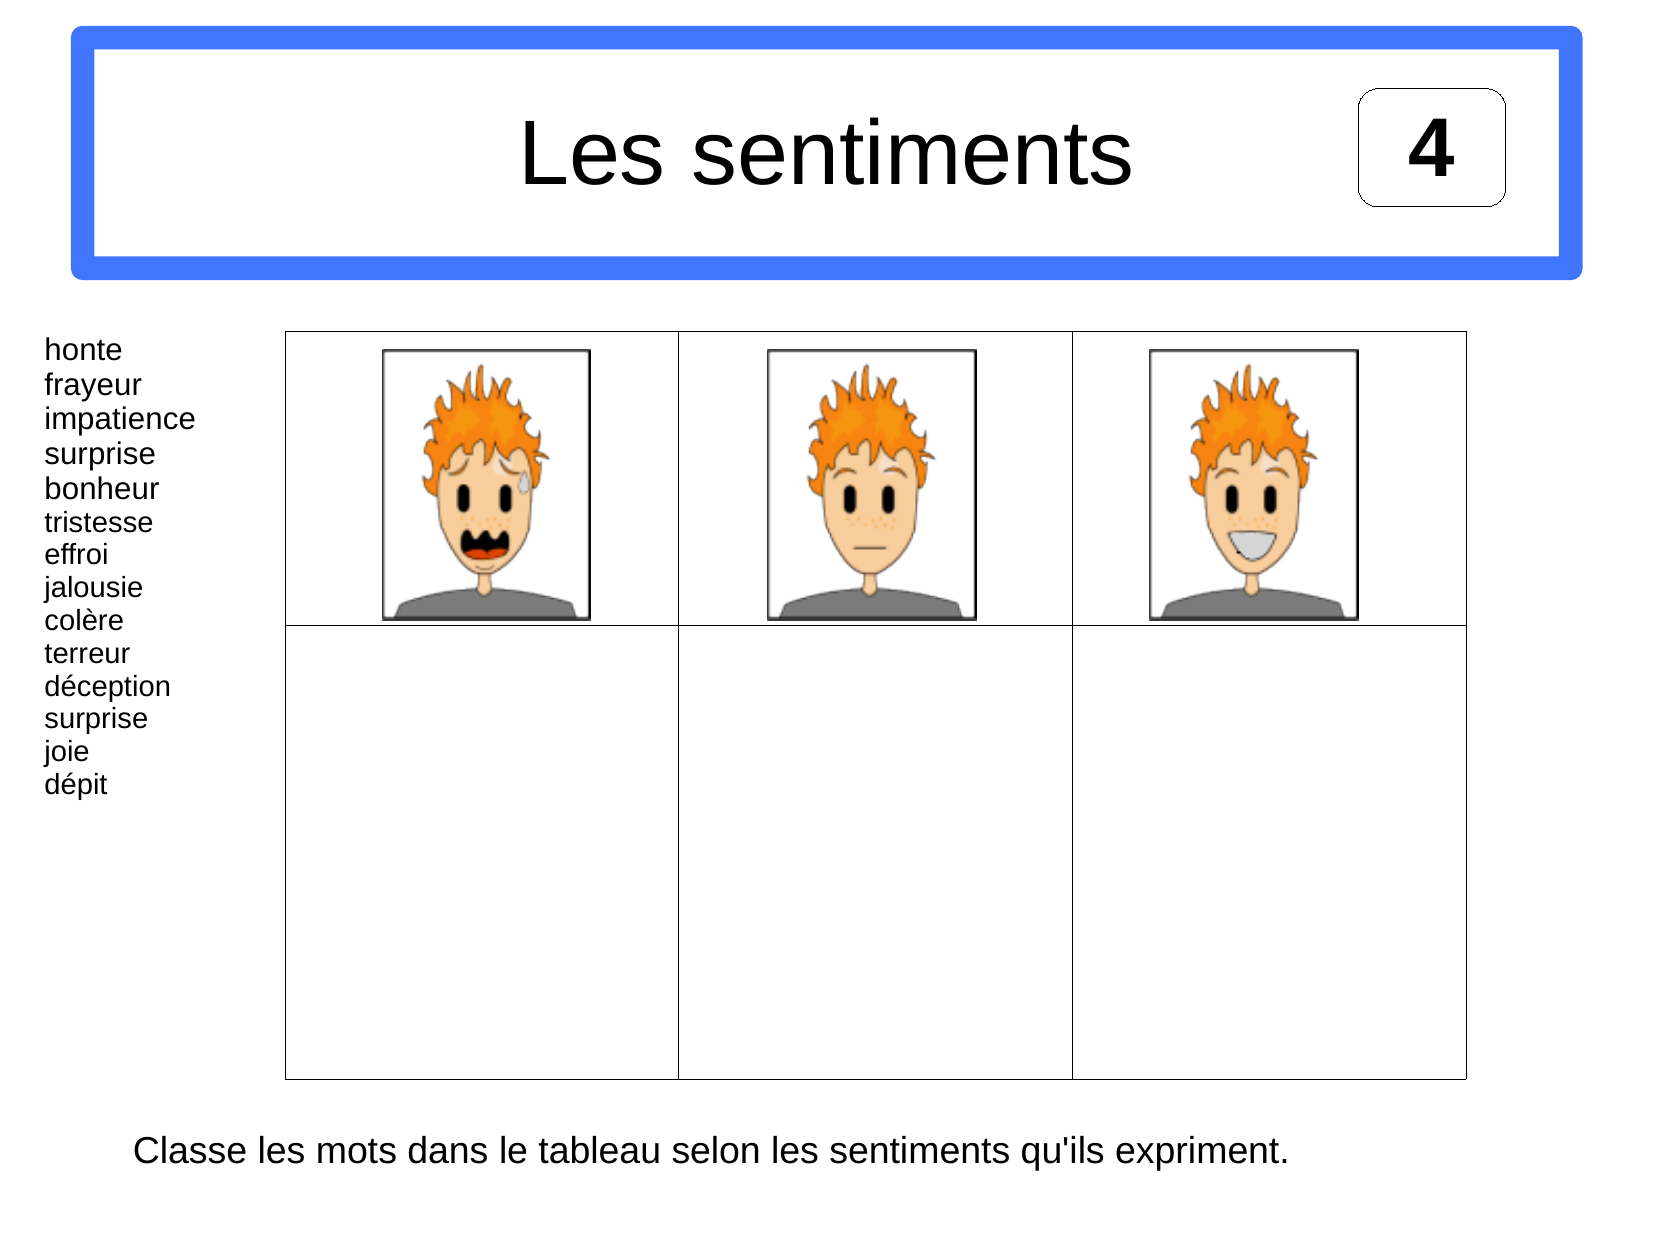

# Les sentiments
4
honte
frayeur
impatience
surprise
bonheur
tristesse effroi
jalousie
colère
terreur
déception
surprise
joie
dépit
| | | |
| --- | --- | --- |
| | | |
Classe les mots dans le tableau selon les sentiments qu'ils expriment.